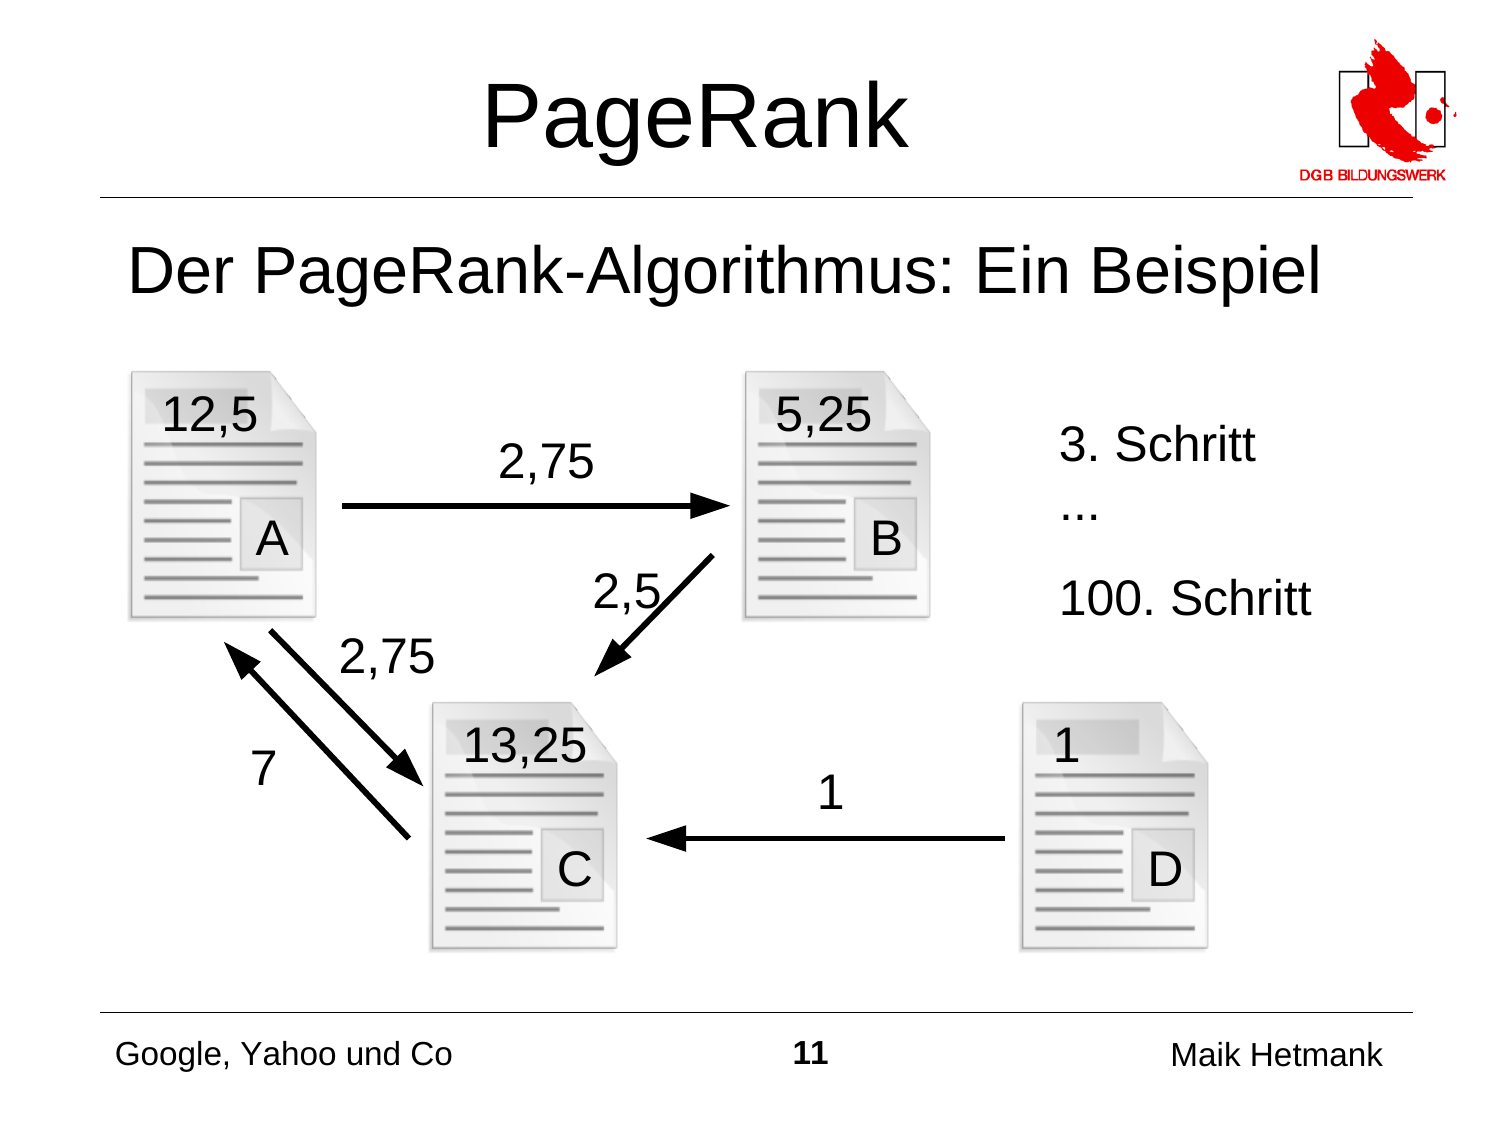

# PageRank
Der PageRank-Algorithmus: Ein Beispiel
12,5
5,25
3. Schritt
2,75
...
A
B
2,5
100. Schritt
2,75
13,25
1
7
1
C
D